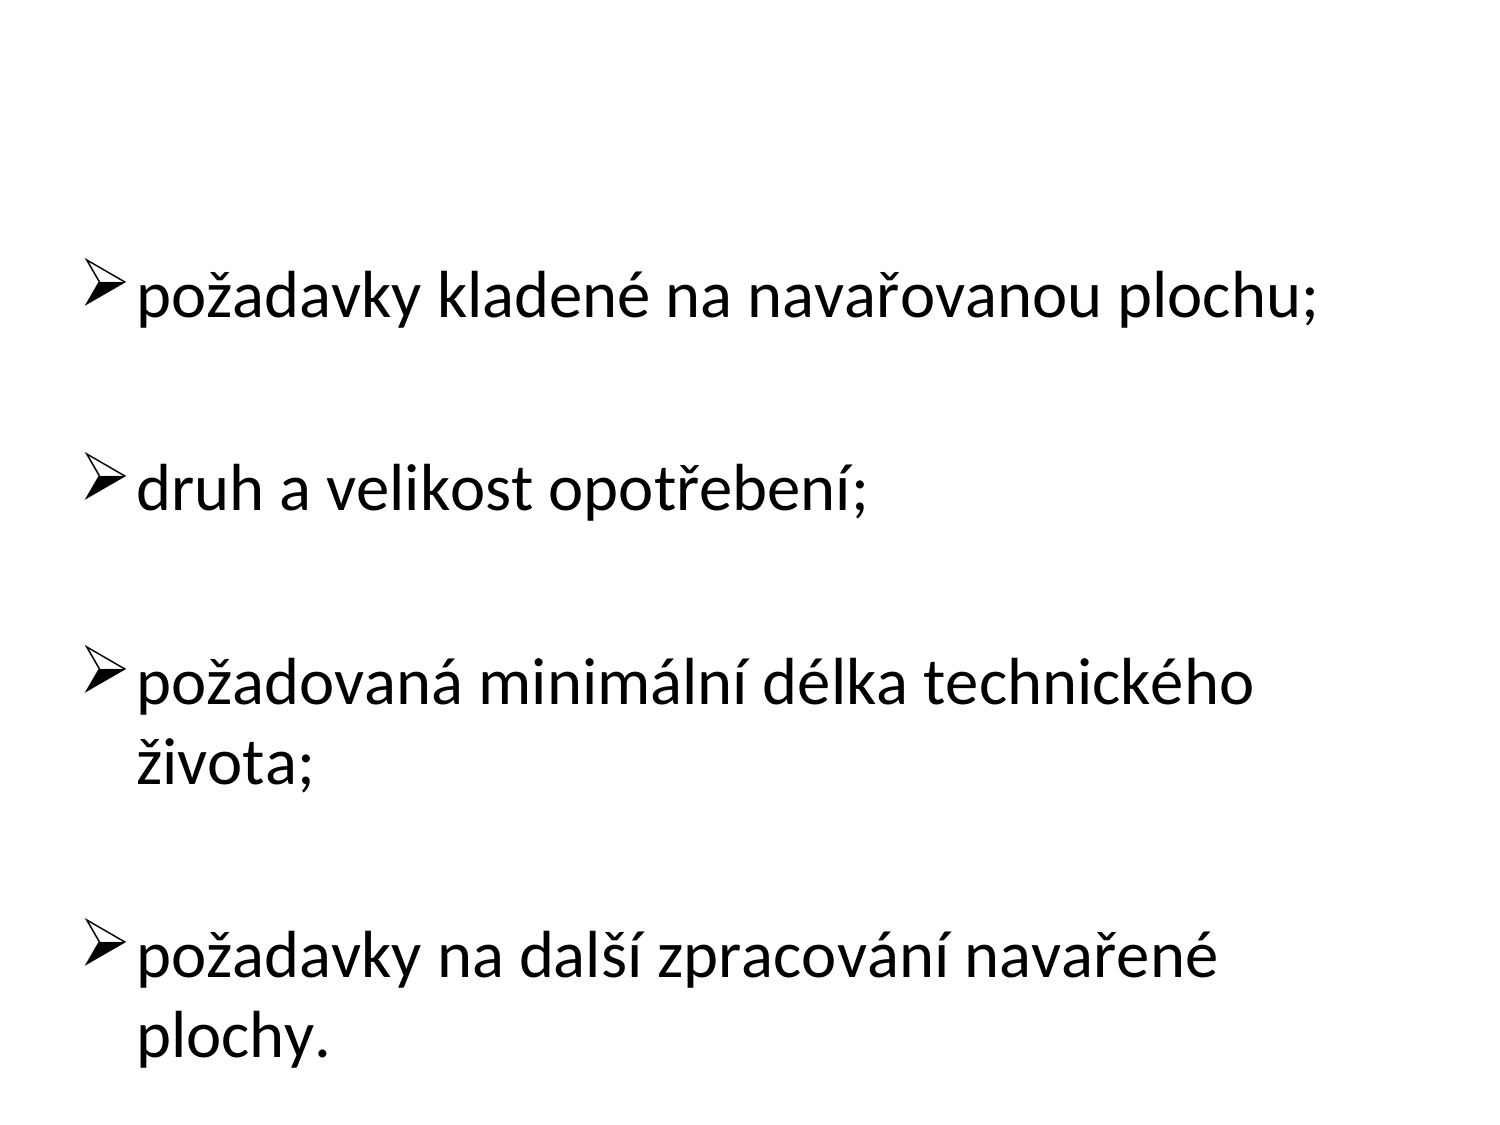

# požadavky kladené na navařovanou plochu;
druh a velikost opotřebení;
požadovaná minimální délka technického života;
požadavky na další zpracování navařené plochy.